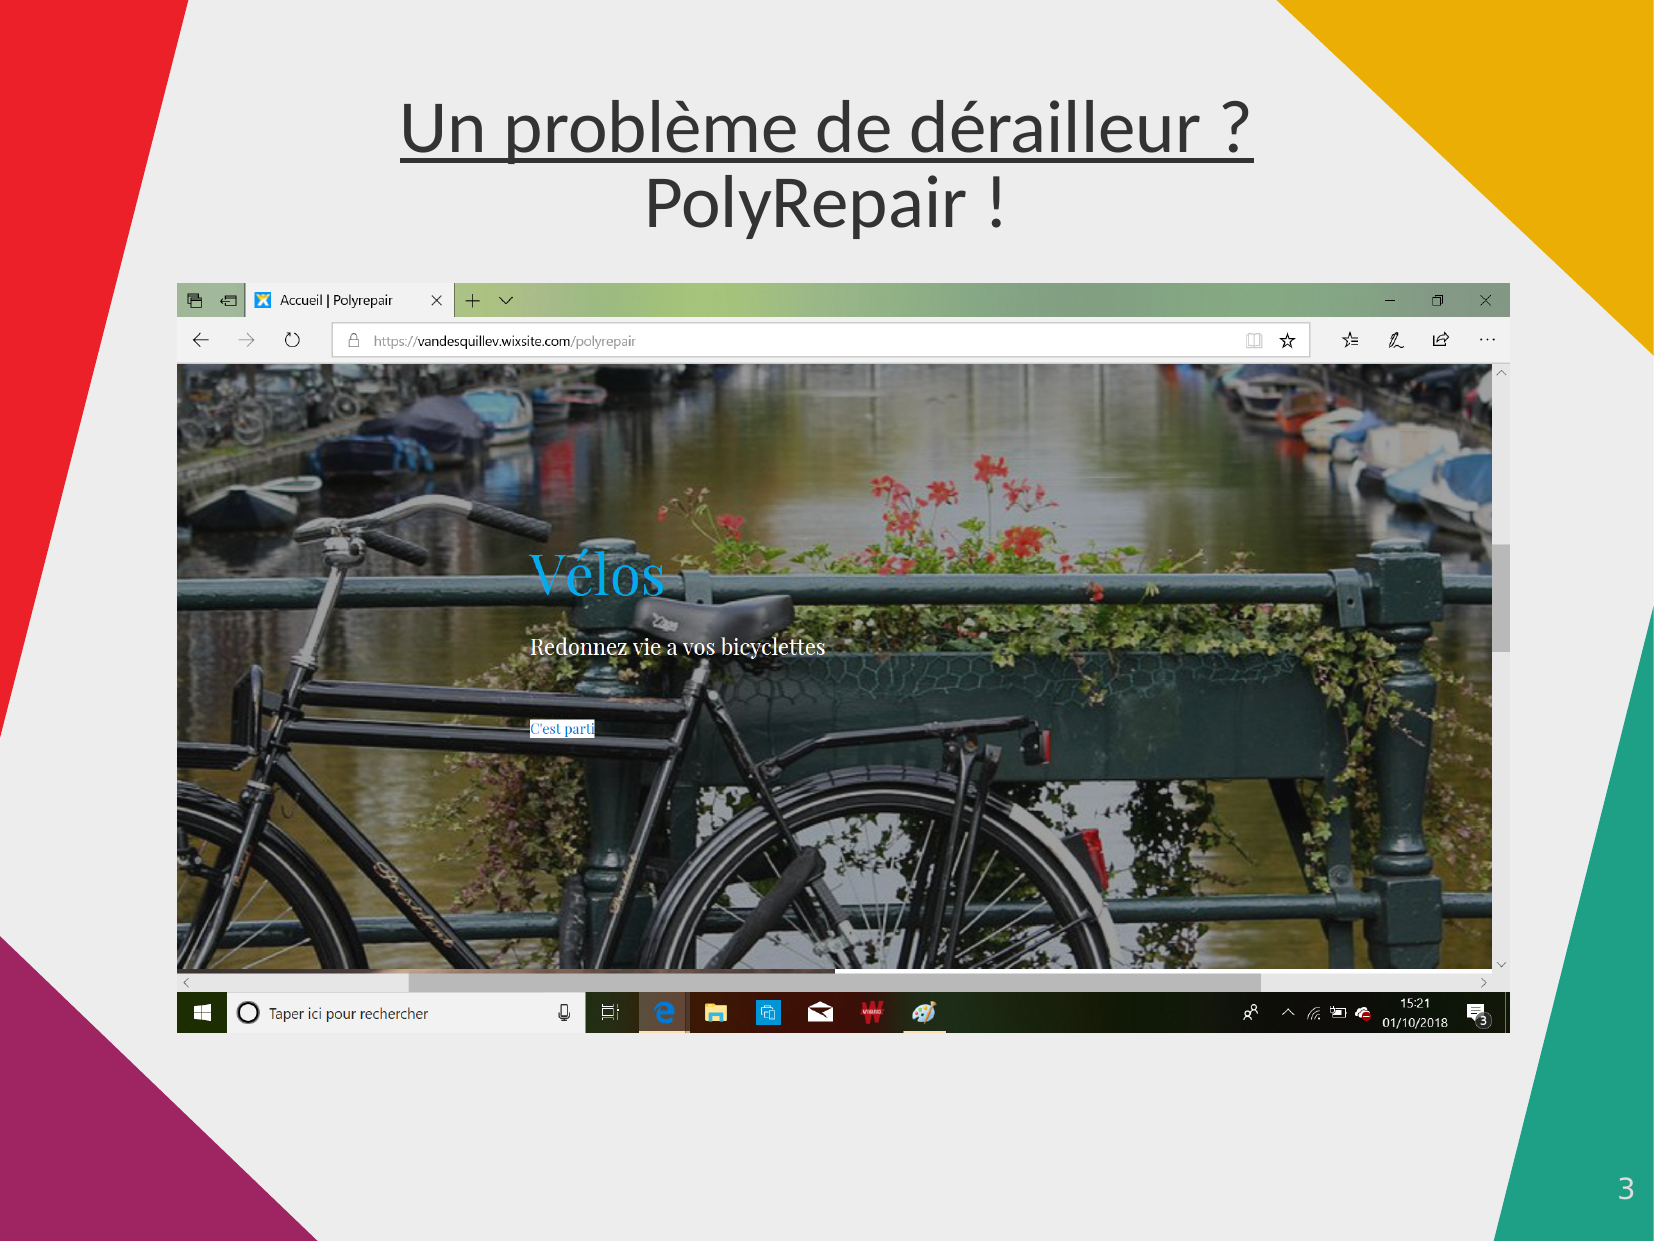

# Un problème de dérailleur ? PolyRepair !
3